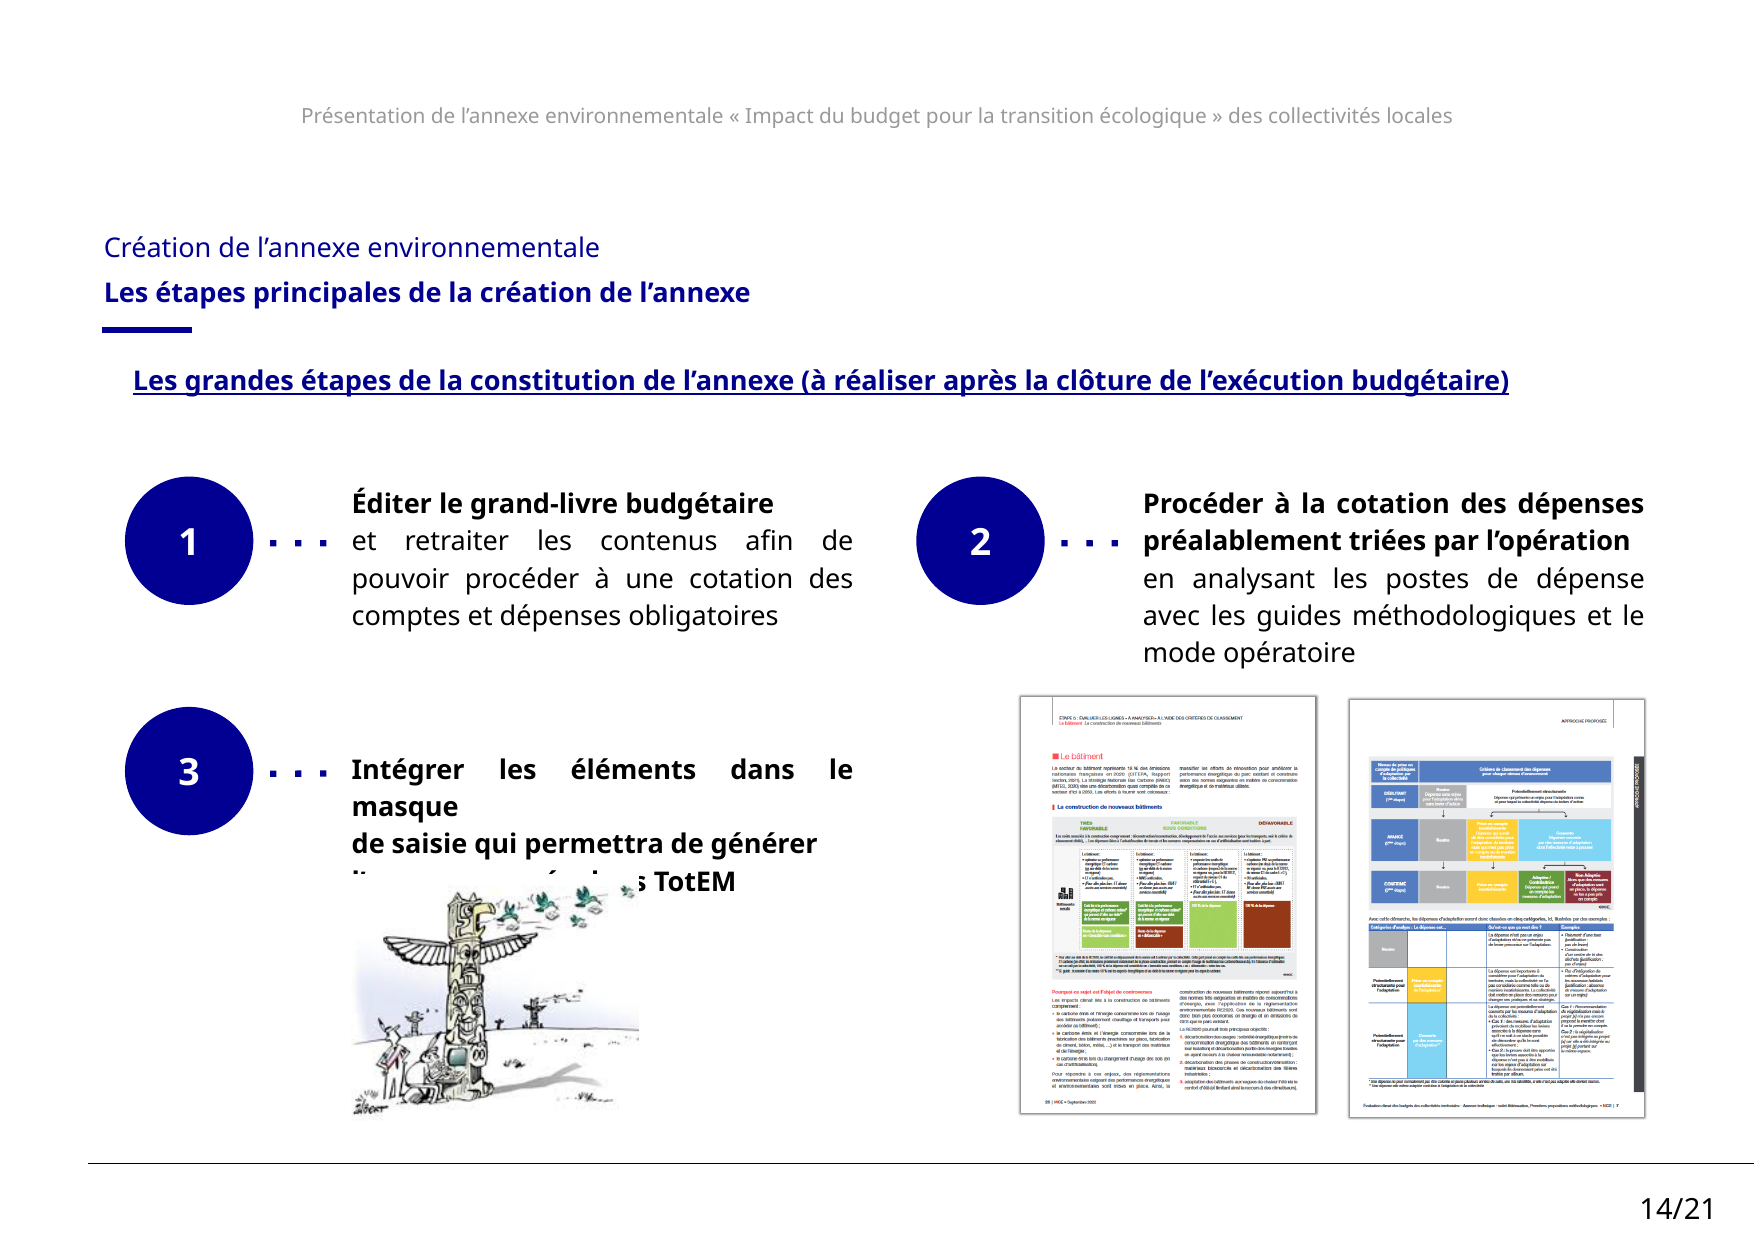

Présentation de l’annexe environnementale « Impact du budget pour la transition écologique » des collectivités locales
Création de l’annexe environnementale
Les étapes principales de la création de l’annexe
Les grandes étapes de la constitution de l’annexe (à réaliser après la clôture de l’exécution budgétaire)
Éditer le grand-livre budgétaire
et retraiter les contenus afin de pouvoir procéder à une cotation des comptes et dépenses obligatoires
Procéder à la cotation des dépenses préalablement triées par l’opération
en analysant les postes de dépense avec les guides méthodologiques et le mode opératoire
1
2
Intégrer les éléments dans le masque
de saisie qui permettra de générer
l’annexe normée dans TotEM
3